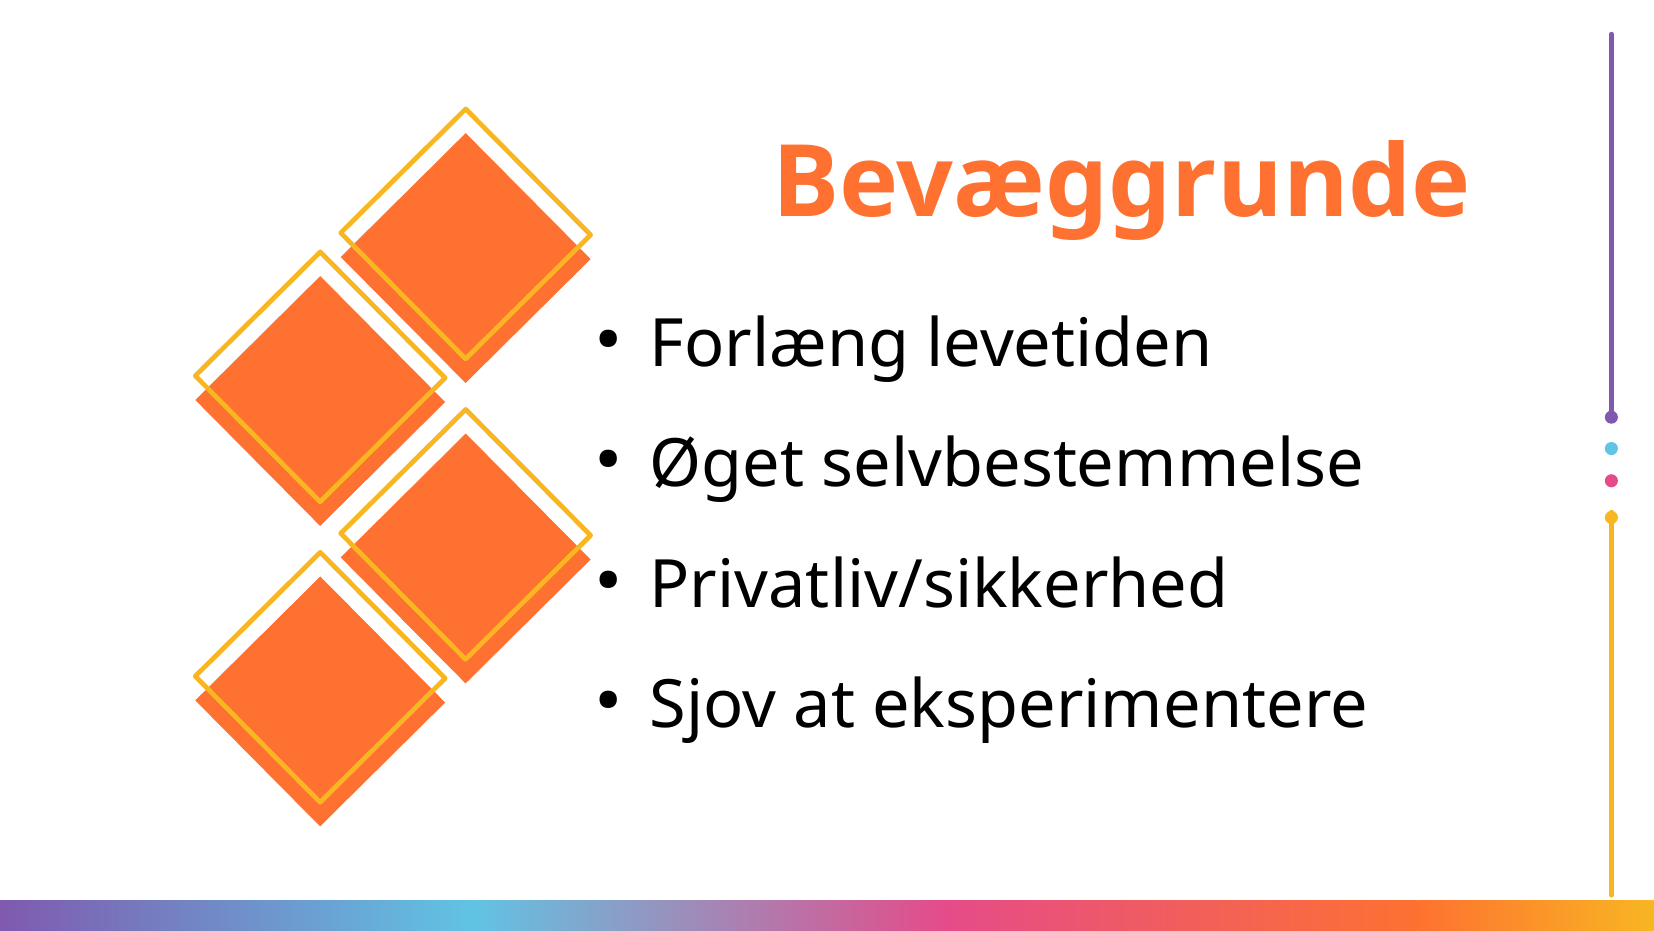

# Bevæggrunde
Forlæng levetiden
Øget selvbestemmelse
Privatliv/sikkerhed
Sjov at eksperimentere